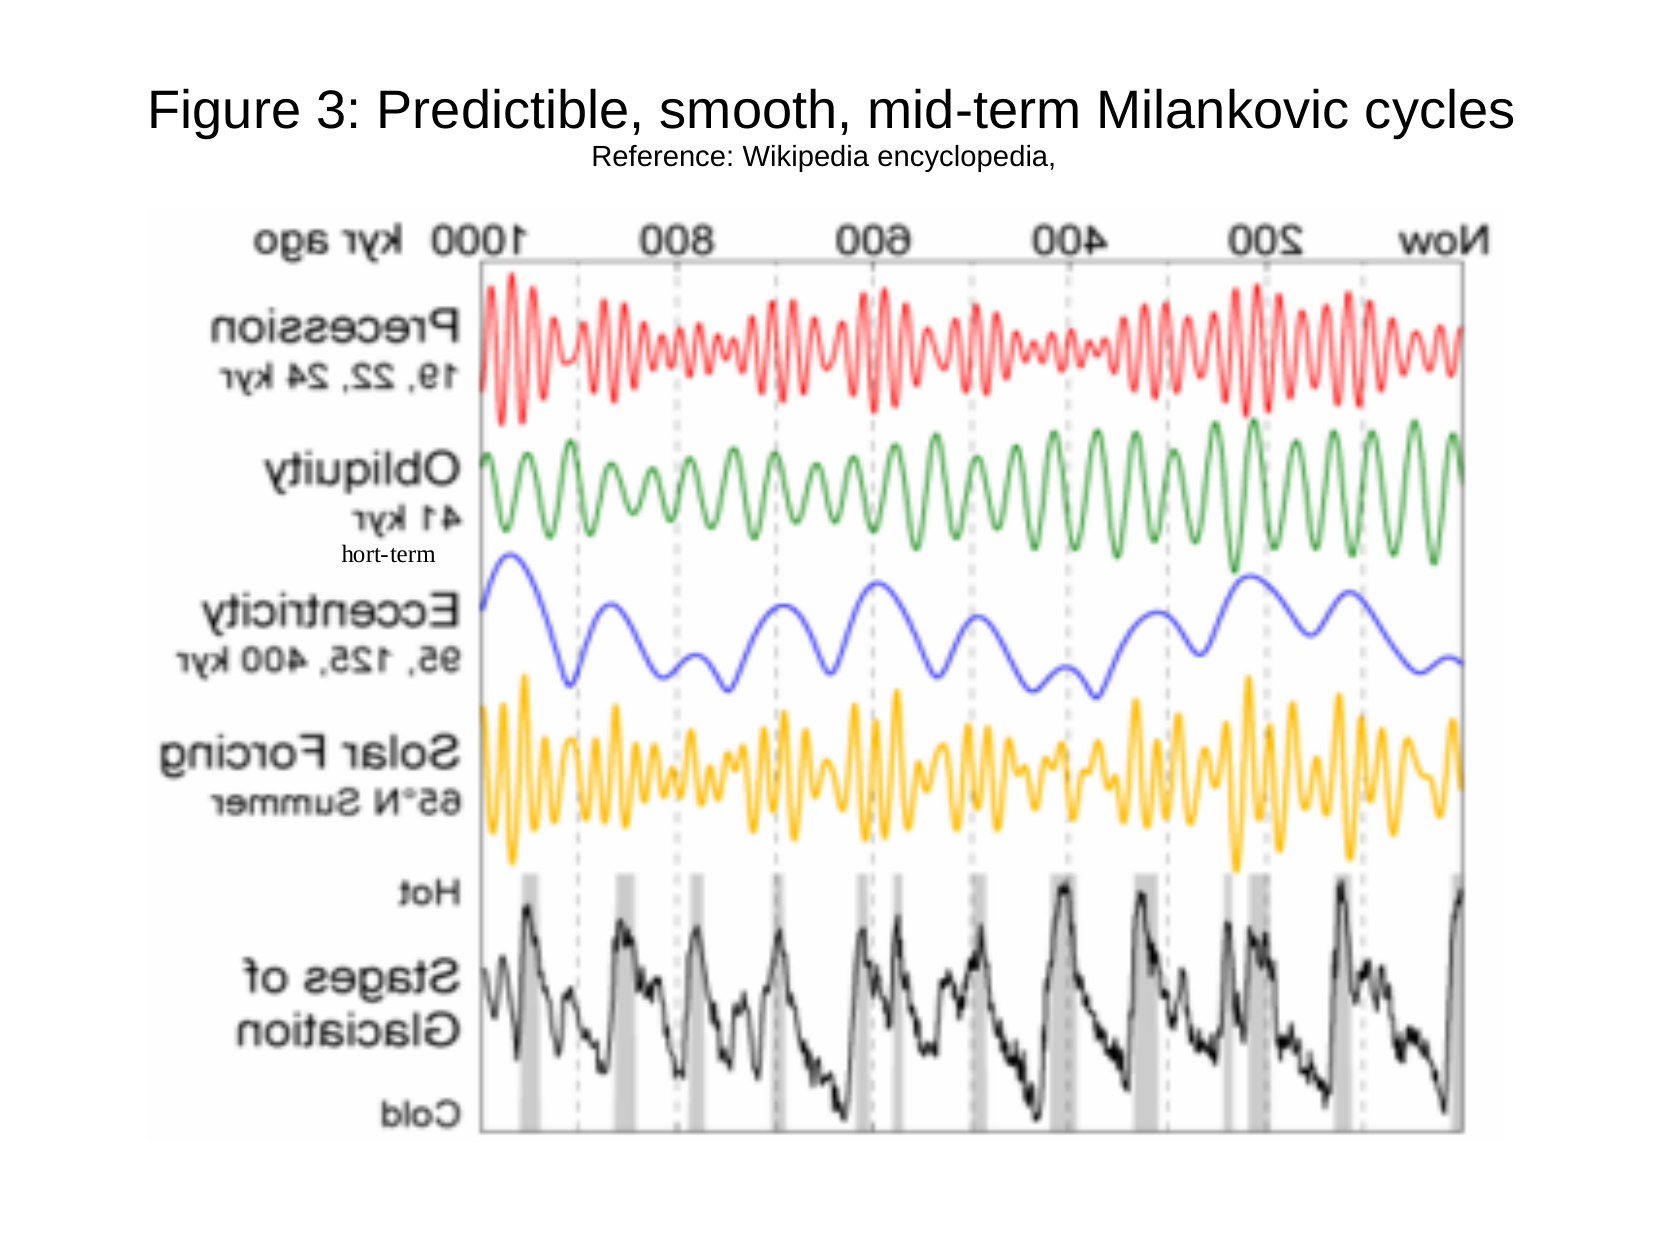

# Figure 3: Predictible, smooth, mid-term Milankovic cycles Reference: Wikipedia encyclopedia,